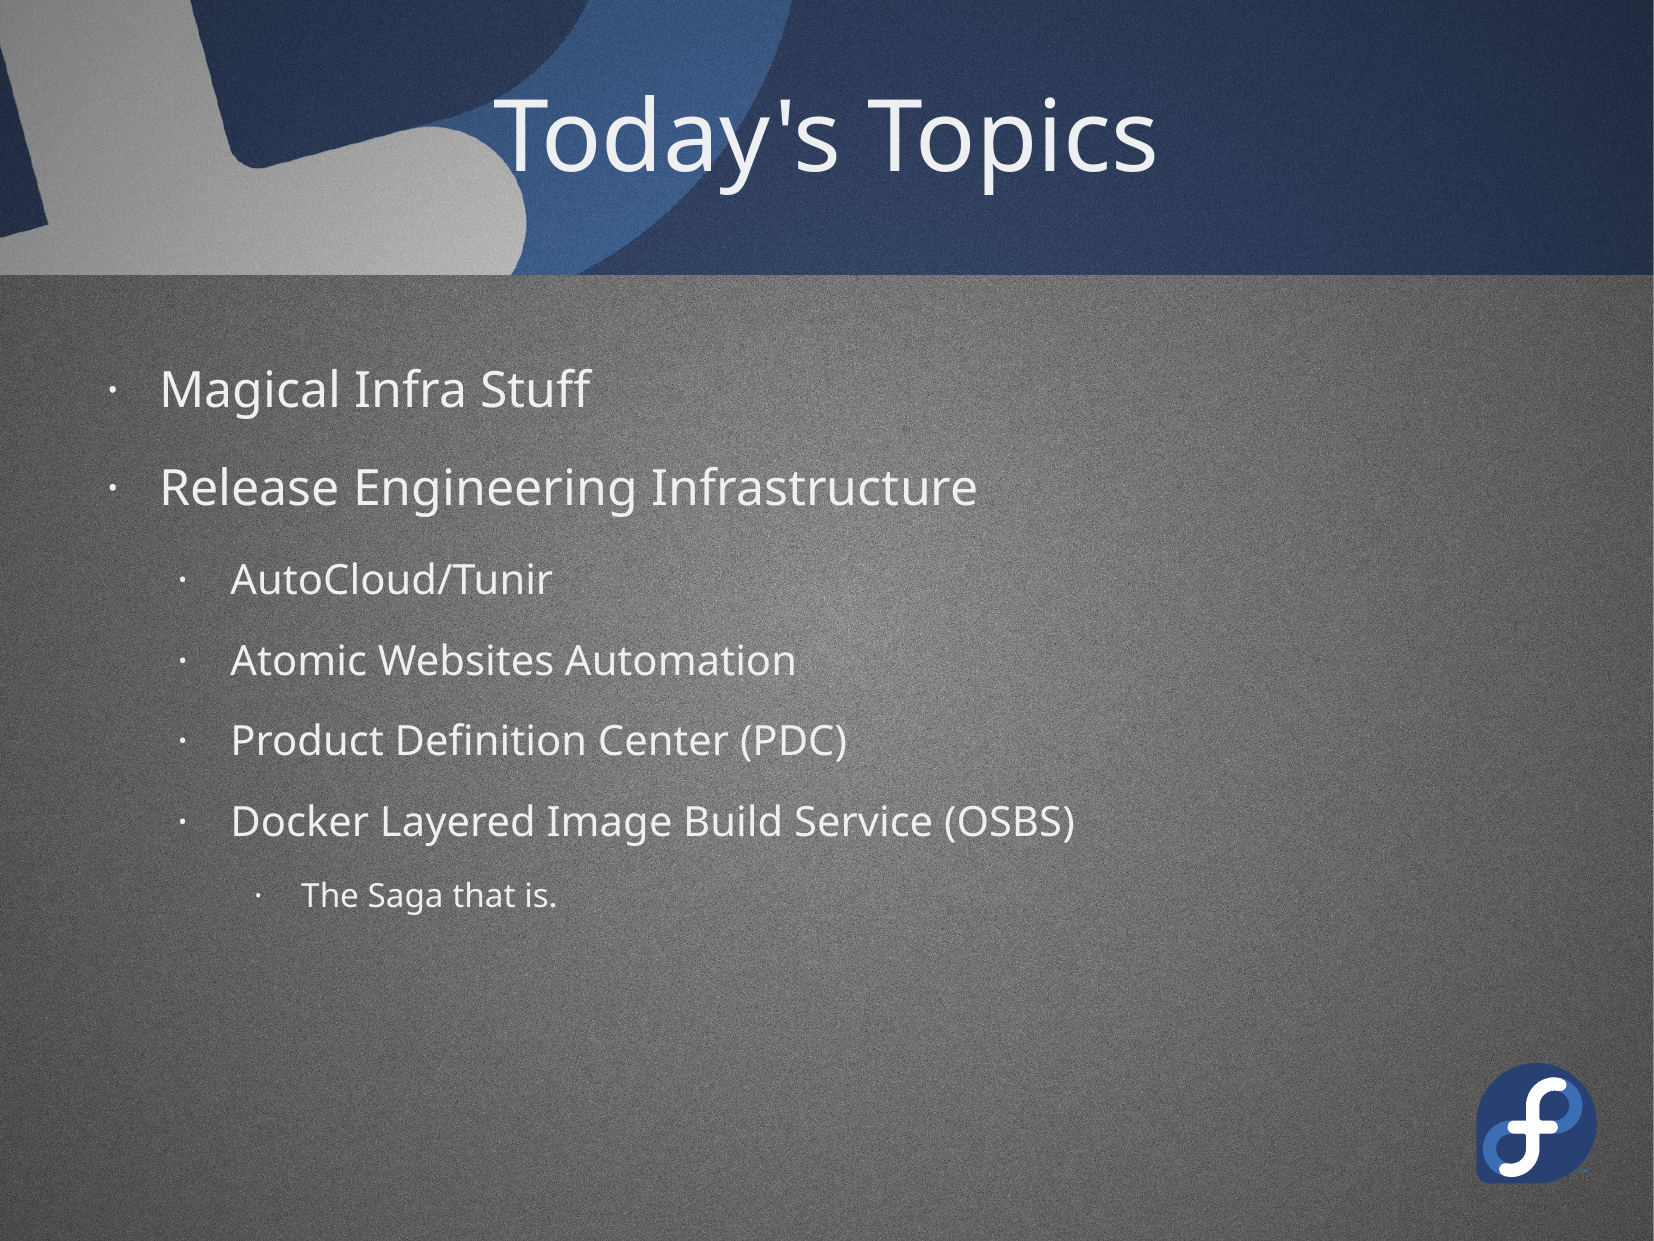

# Today's Topics
Magical Infra Stuff
Release Engineering Infrastructure
AutoCloud/Tunir
Atomic Websites Automation
Product Definition Center (PDC)
Docker Layered Image Build Service (OSBS)
The Saga that is.